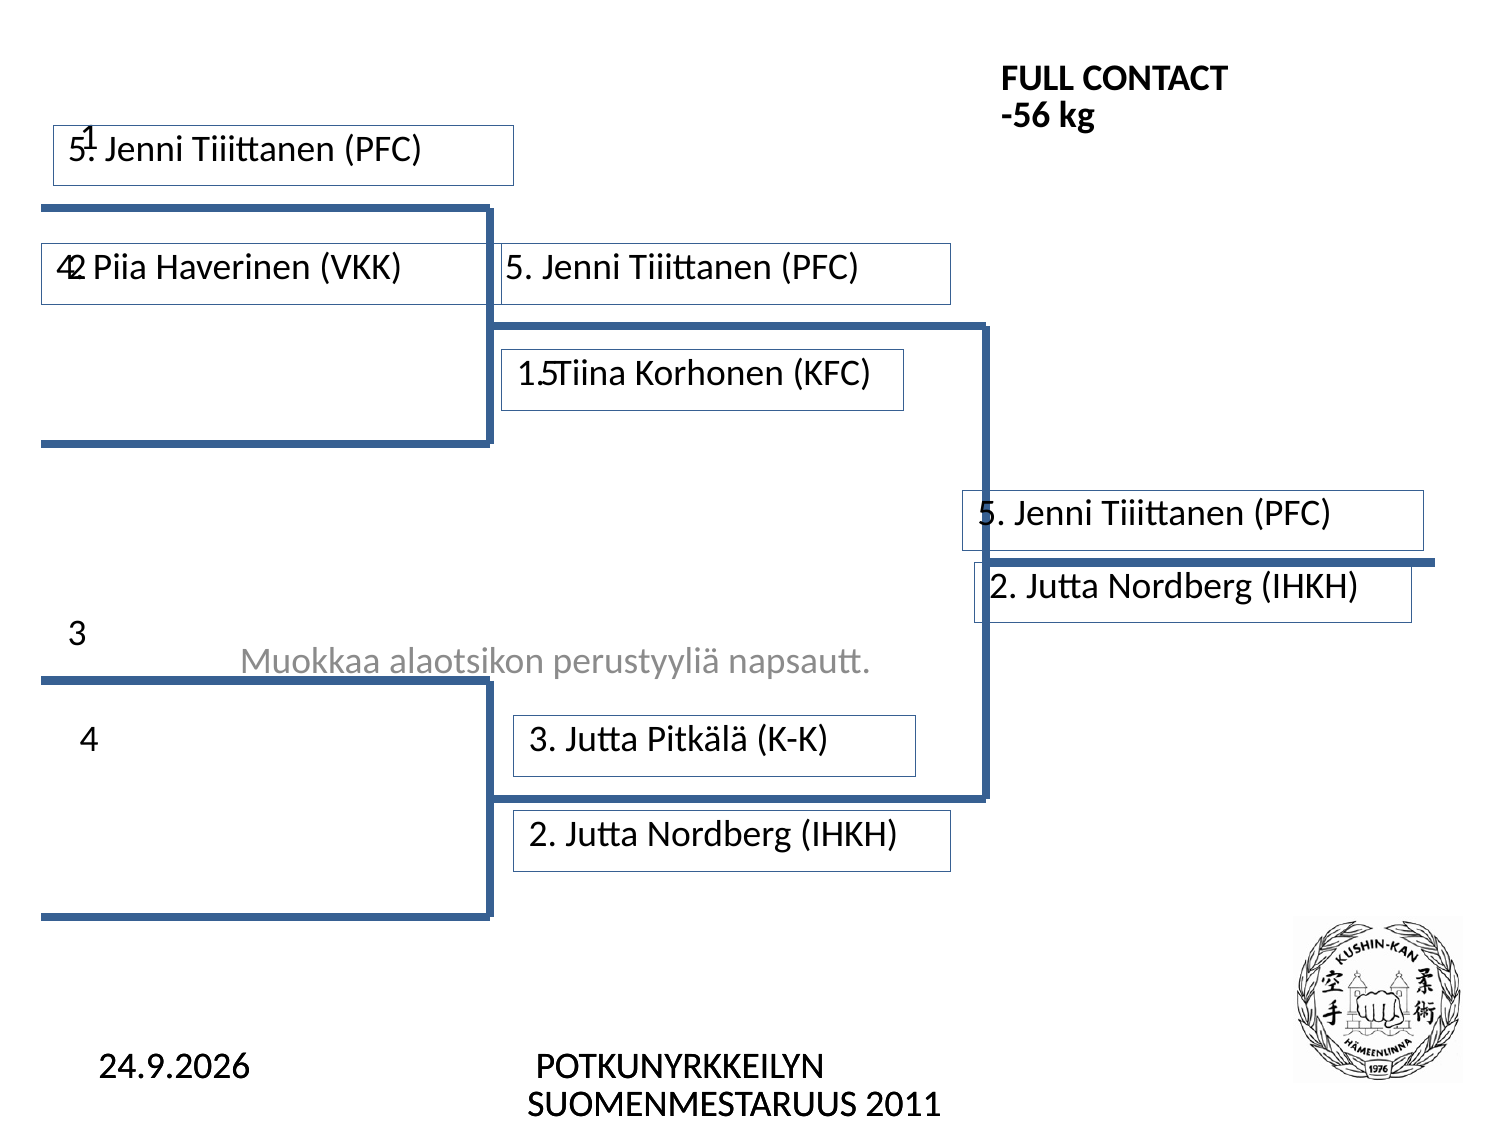

FULL CONTACT
-56 kg
1
5. Jenni Tiiittanen (PFC)
4. Piia Haverinen (VKK)
2
5. Jenni Tiiittanen (PFC)
1. Tiina Korhonen (KFC)
5
5. Jenni Tiiittanen (PFC)
2. Jutta Nordberg (IHKH)
3
4
3. Jutta Pitkälä (K-K)
2. Jutta Nordberg (IHKH)
<footer>POTKUNYRKKEILYN SUOMENMESTARUUS 2011